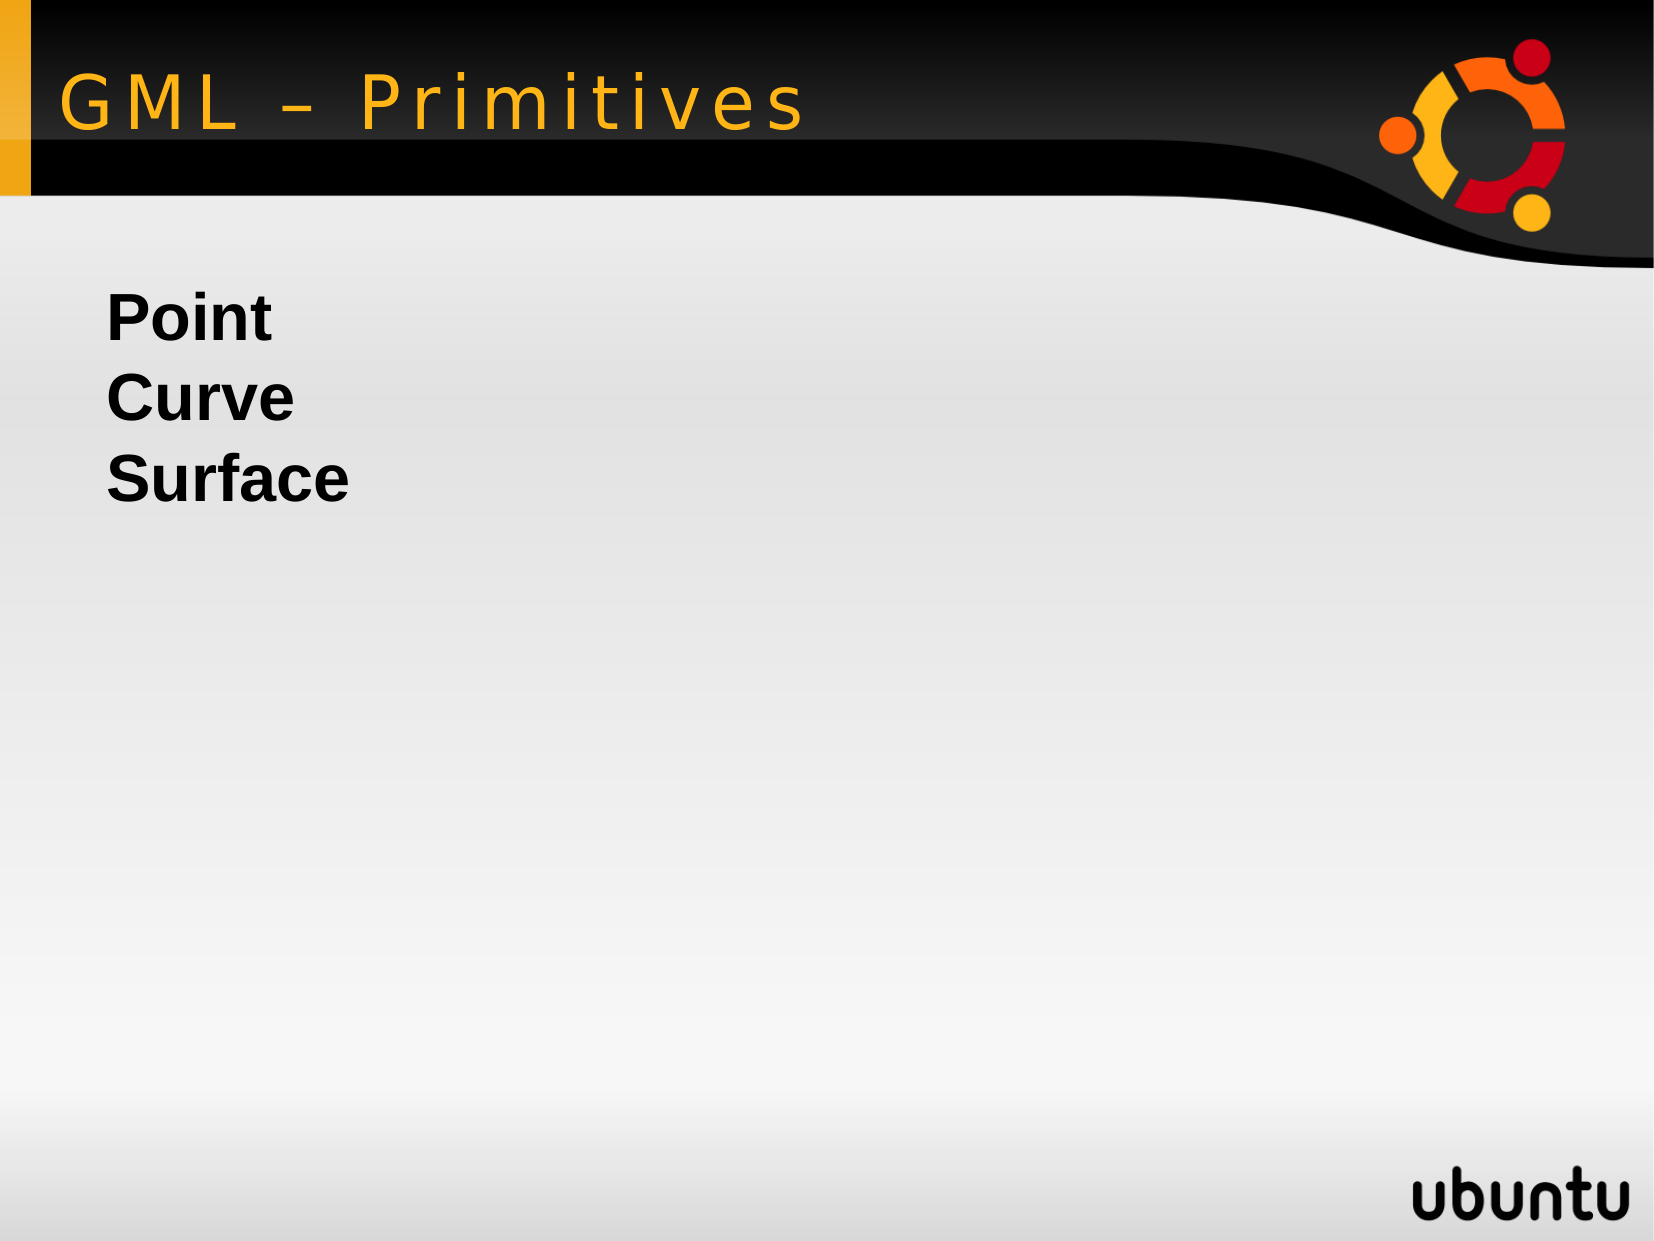

# GML – Primitives
Point
Curve
Surface